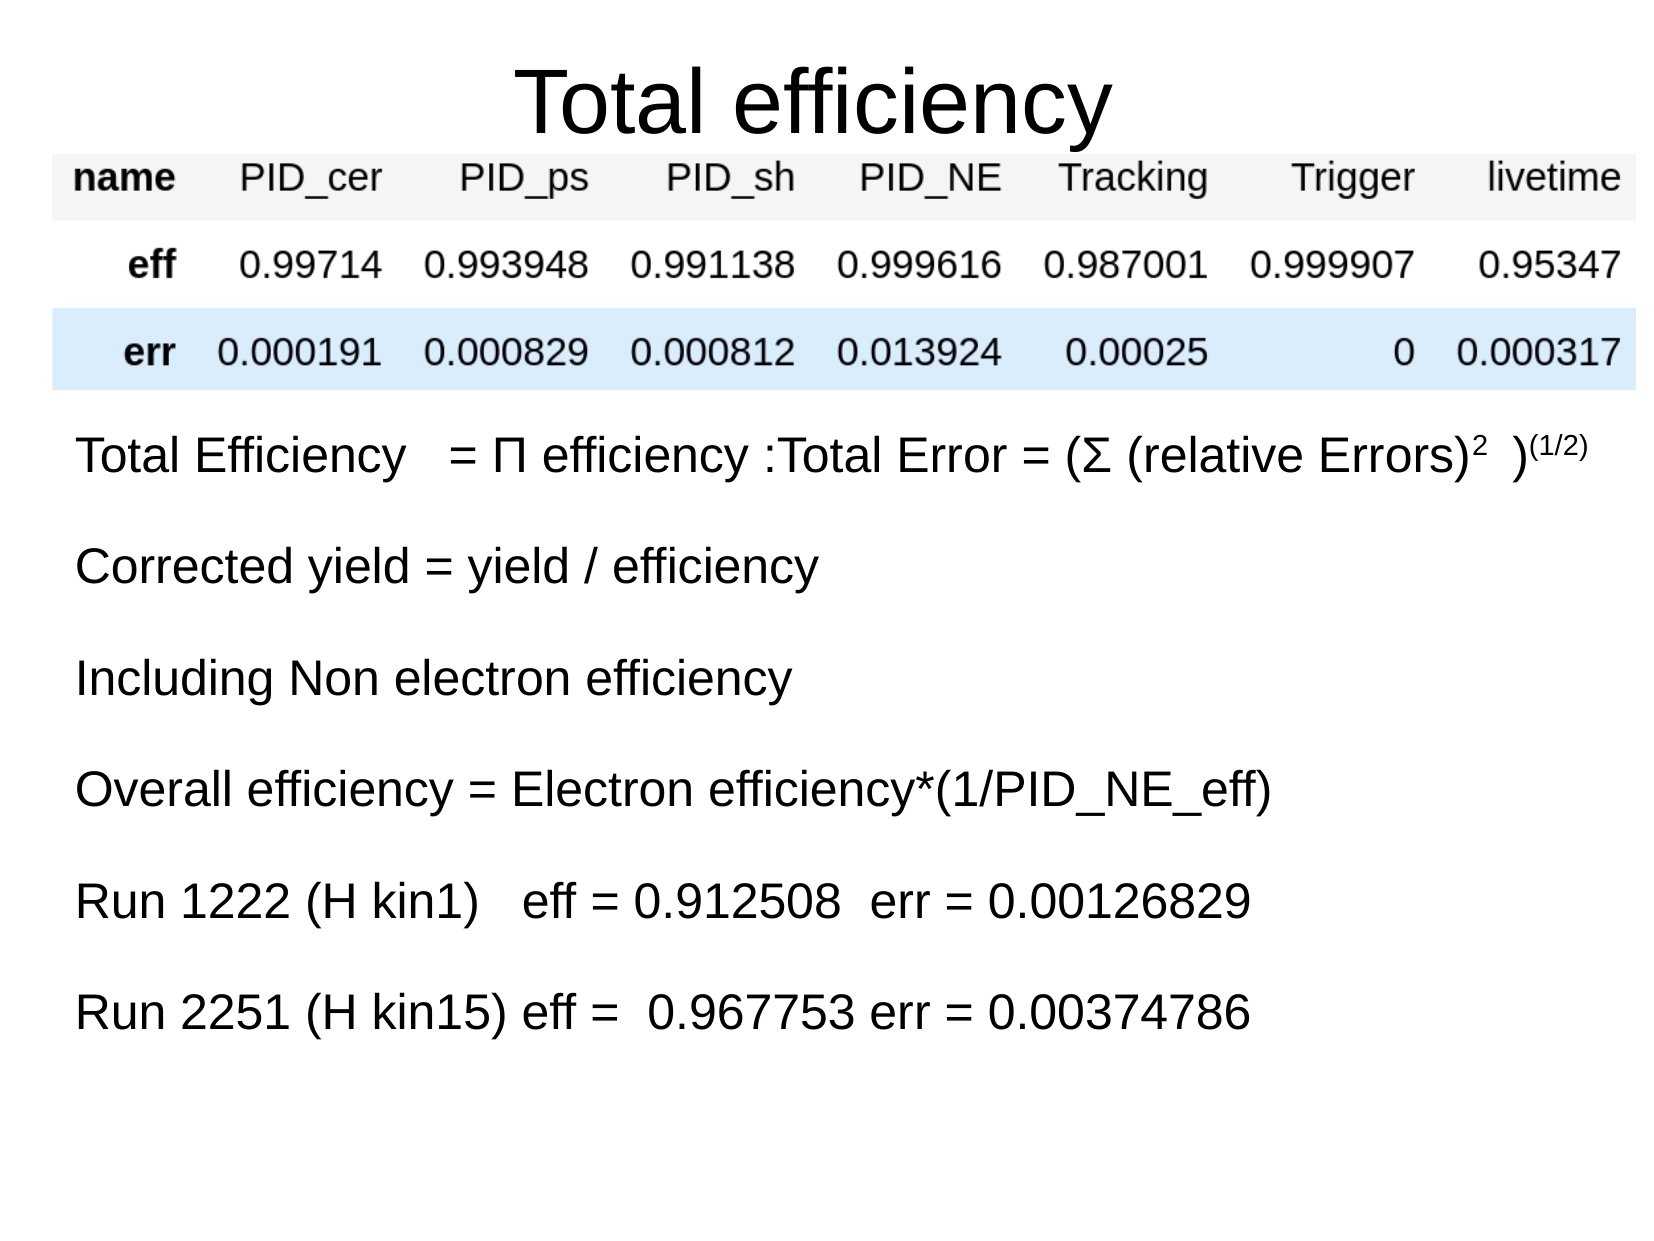

# Total efficiency
Total Efficiency = Π efficiency :Total Error = (Σ (relative Errors)2 )(1/2)
Corrected yield = yield / efficiency
Including Non electron efficiency
Overall efficiency = Electron efficiency*(1/PID_NE_eff)
Run 1222 (H kin1) eff = 0.912508 err = 0.00126829
Run 2251 (H kin15) eff = 0.967753 err = 0.00374786